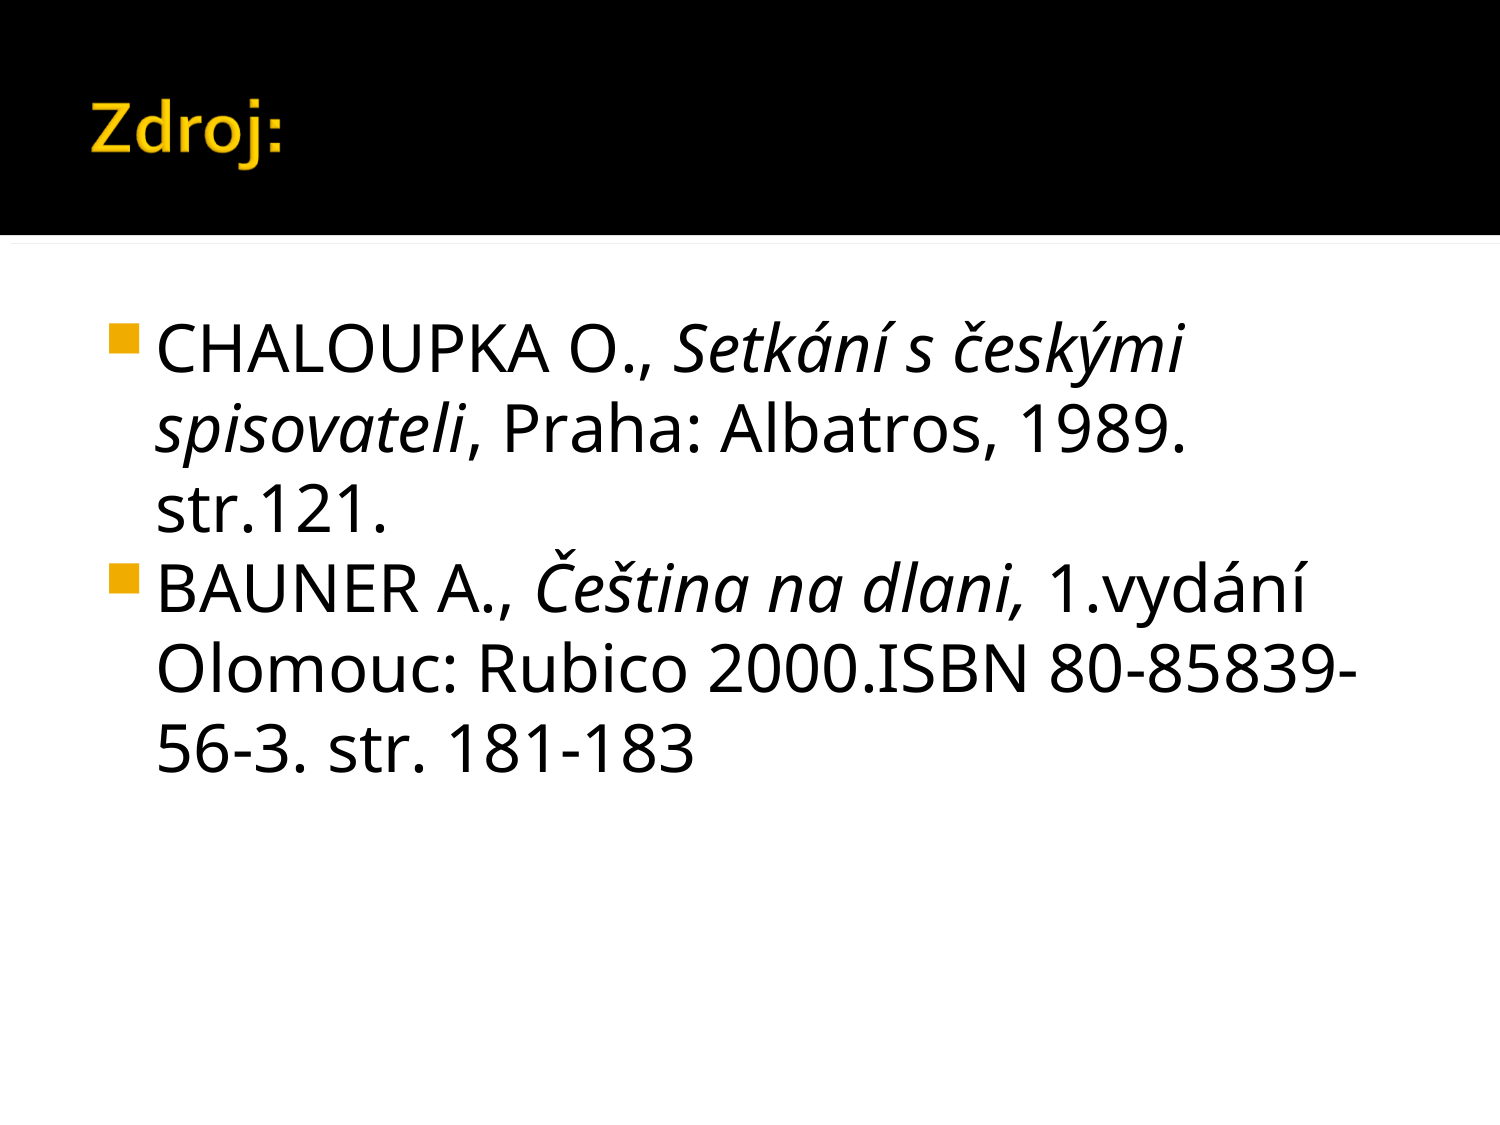

# CHALOUPKA O., Setkání s českými spisovateli, Praha: Albatros, 1989. str.121.
BAUNER A., Čeština na dlani, 1.vydání Olomouc: Rubico 2000.ISBN 80-85839-56-3. str. 181-183